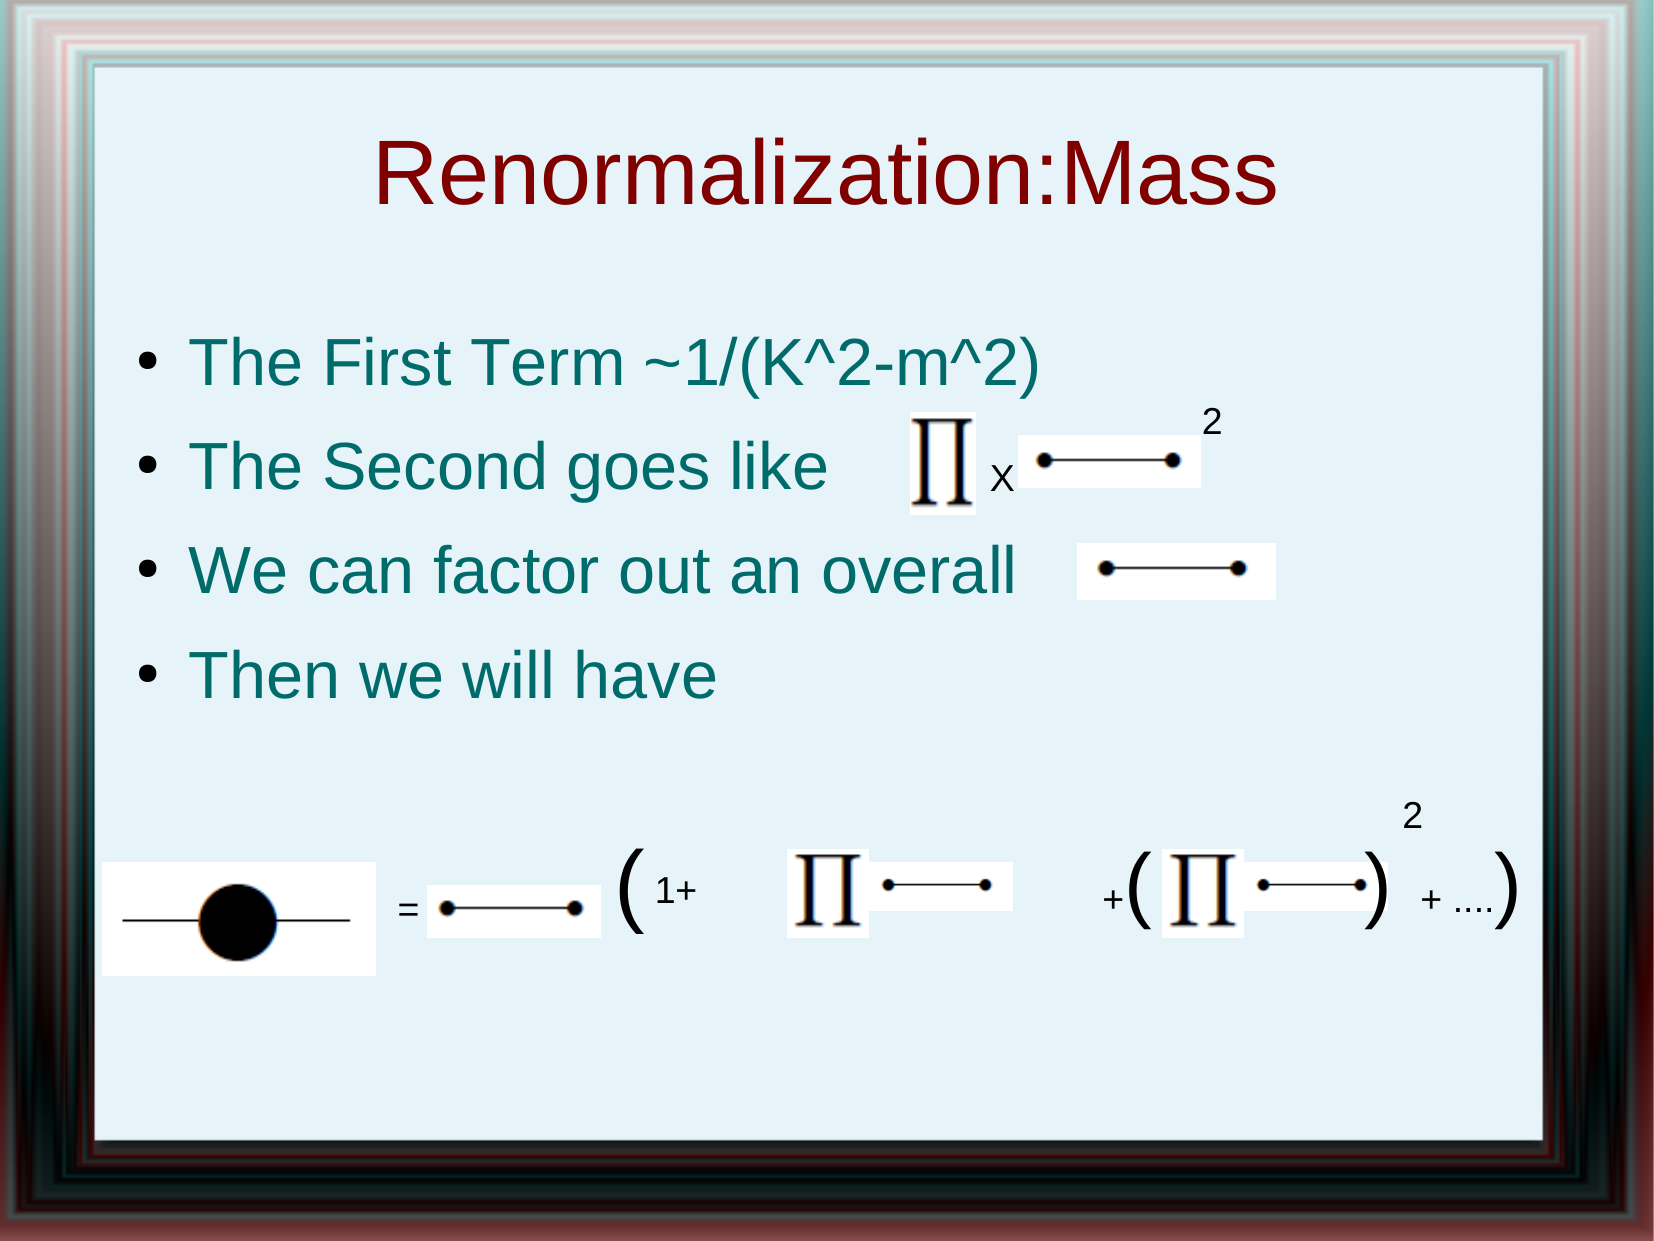

# Renormalization:Mass
The First Term ~1/(K^2-m^2)
The Second goes like
We can factor out an overall
Then we will have
2
X
2
(
+(
)
+ ....)
1+
=